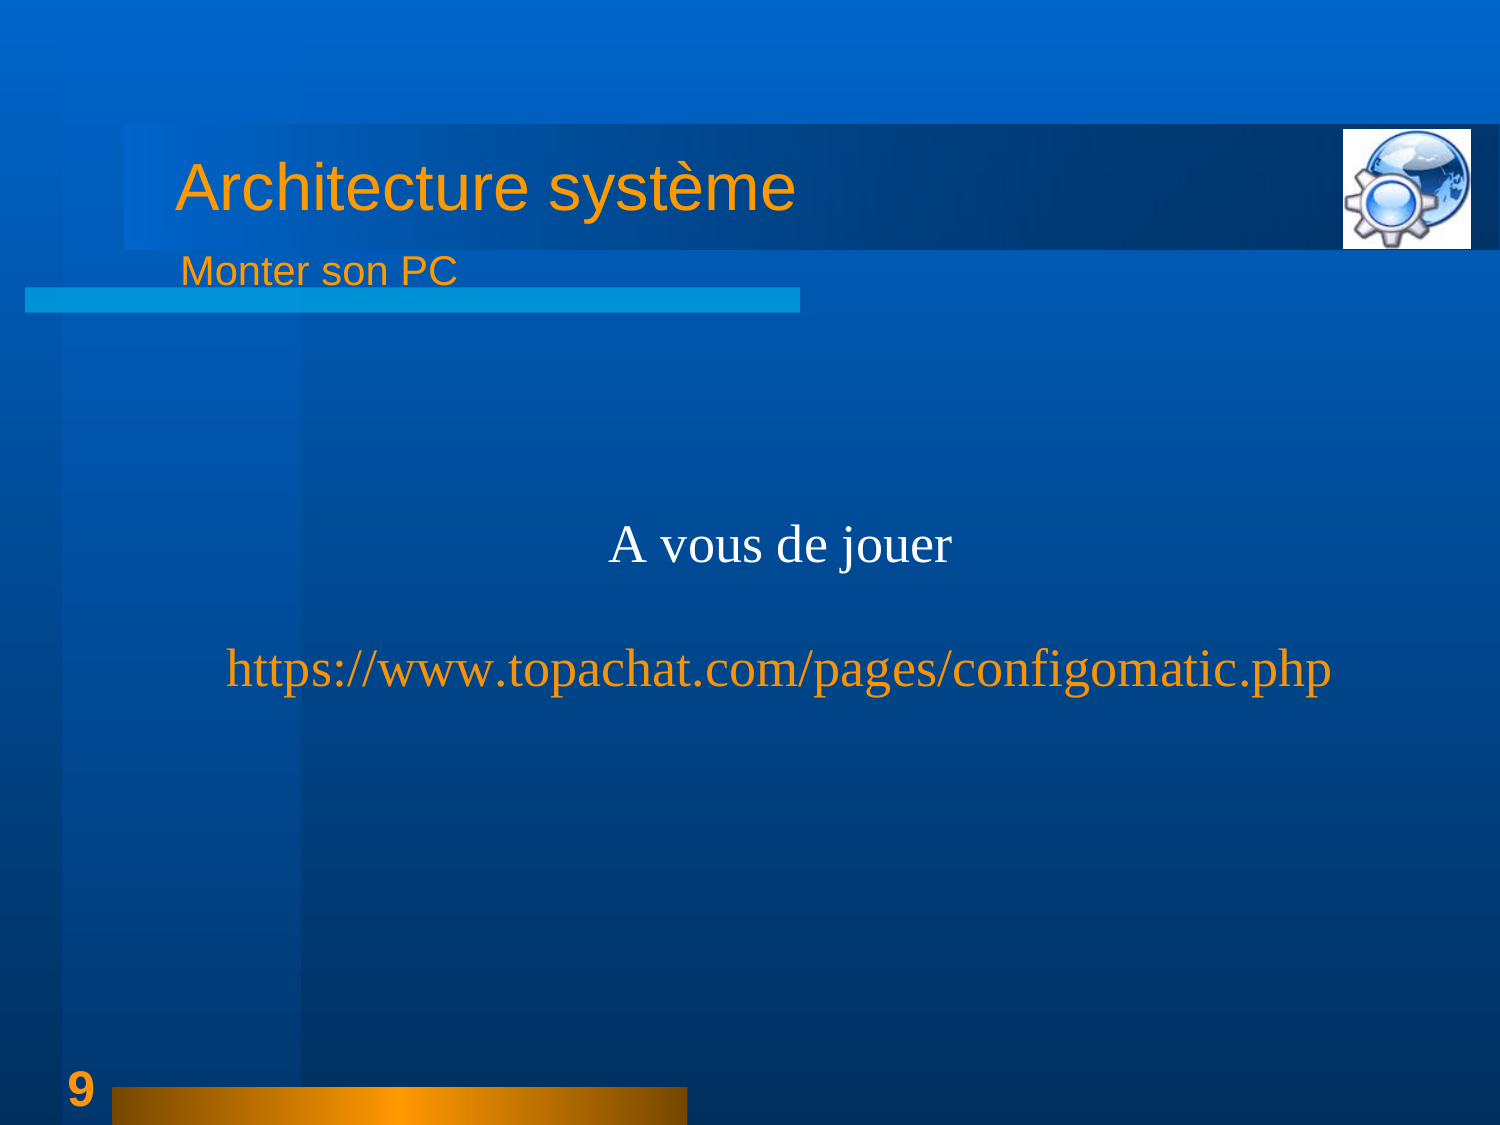

Architecture système
Monter son PC
A vous de jouer
https://www.topachat.com/pages/configomatic.php